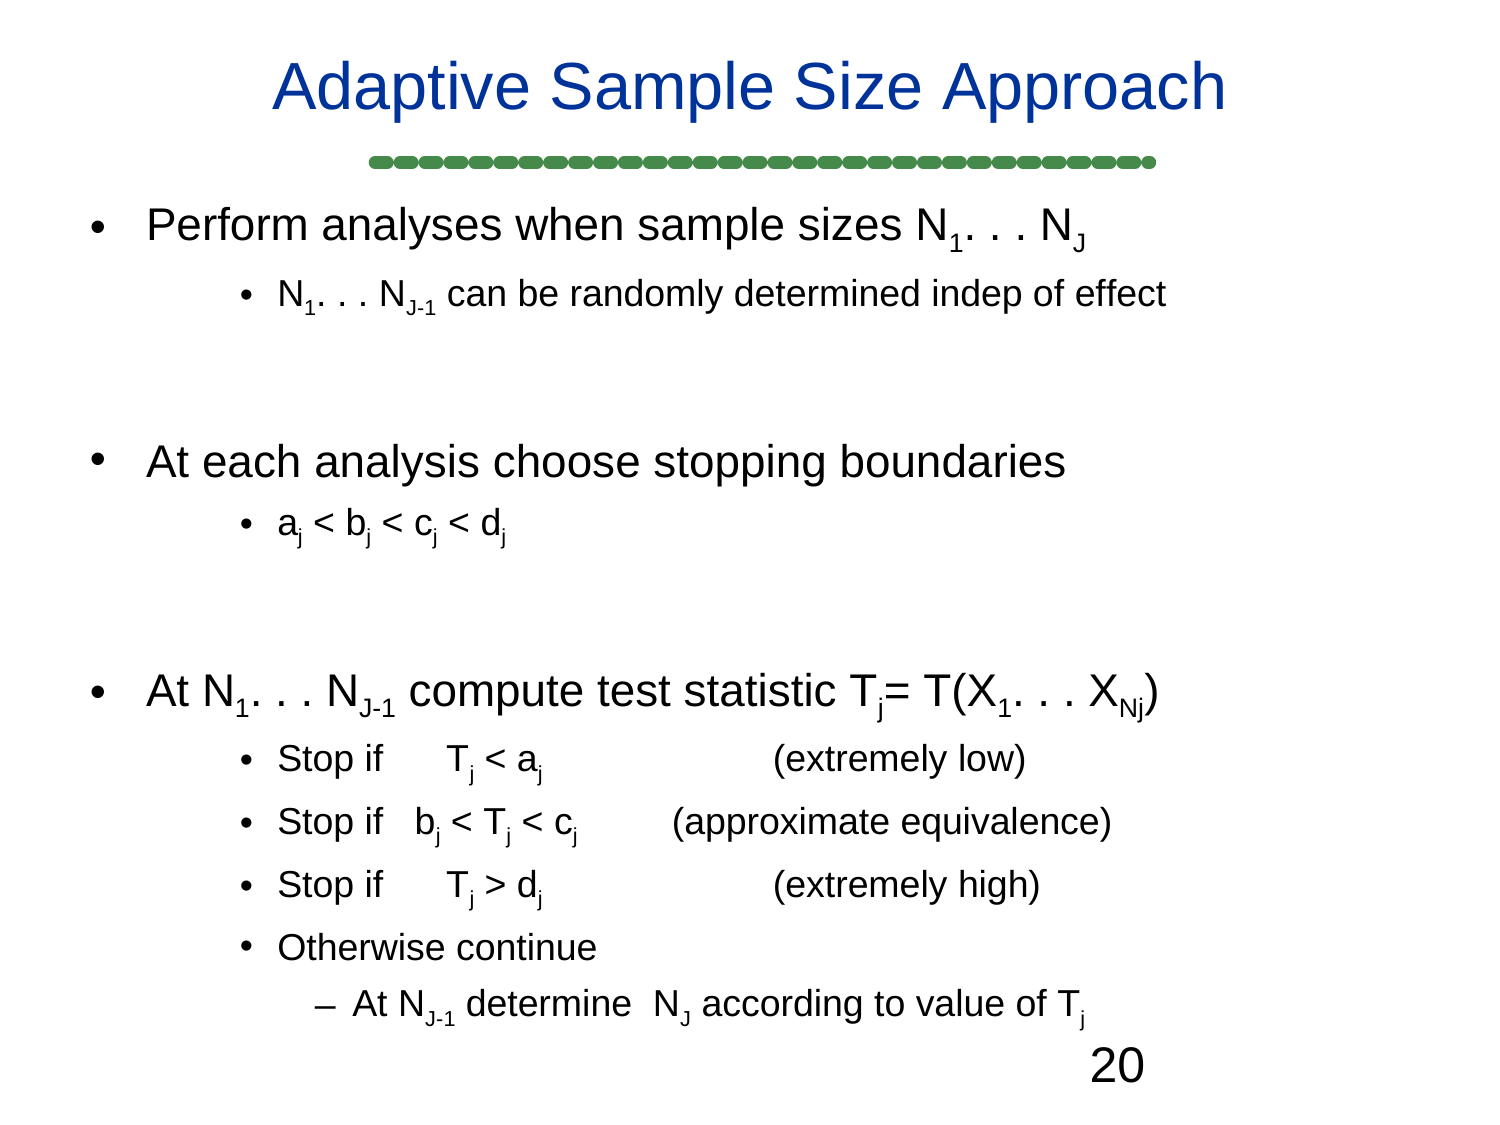

# Adaptive Sample Size Approach
Perform analyses when sample sizes N1. . . NJ
N1. . . NJ-1 can be randomly determined indep of effect
At each analysis choose stopping boundaries
aj < bj < cj < dj
At N1. . . NJ-1 compute test statistic Tj= T(X1. . . XNj)
Stop if Tj < aj (extremely low)
Stop if bj < Tj < cj (approximate equivalence)
Stop if Tj > dj (extremely high)
Otherwise continue
At NJ-1 determine NJ according to value of Tj
20